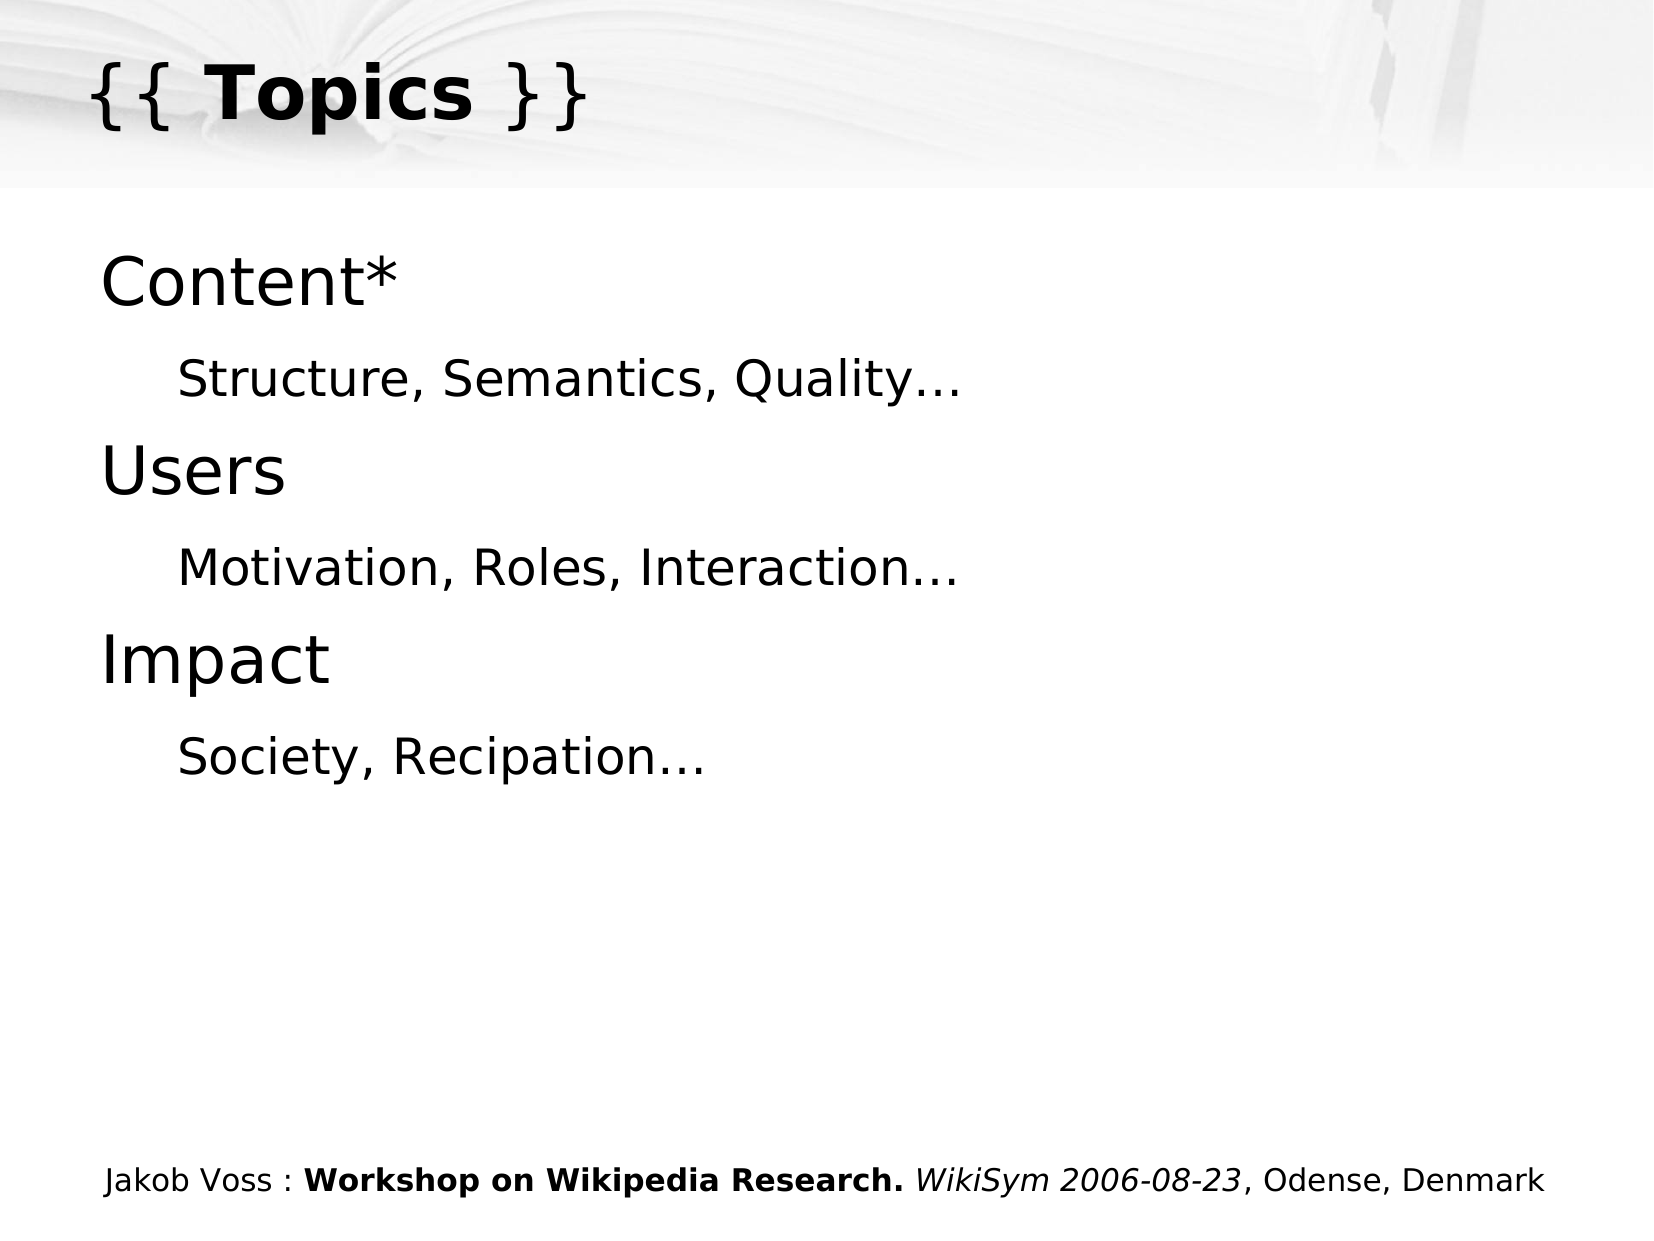

# {{ Topics }}
Content*
Structure, Semantics, Quality…
Users
Motivation, Roles, Interaction…
Impact
Society, Recipation…